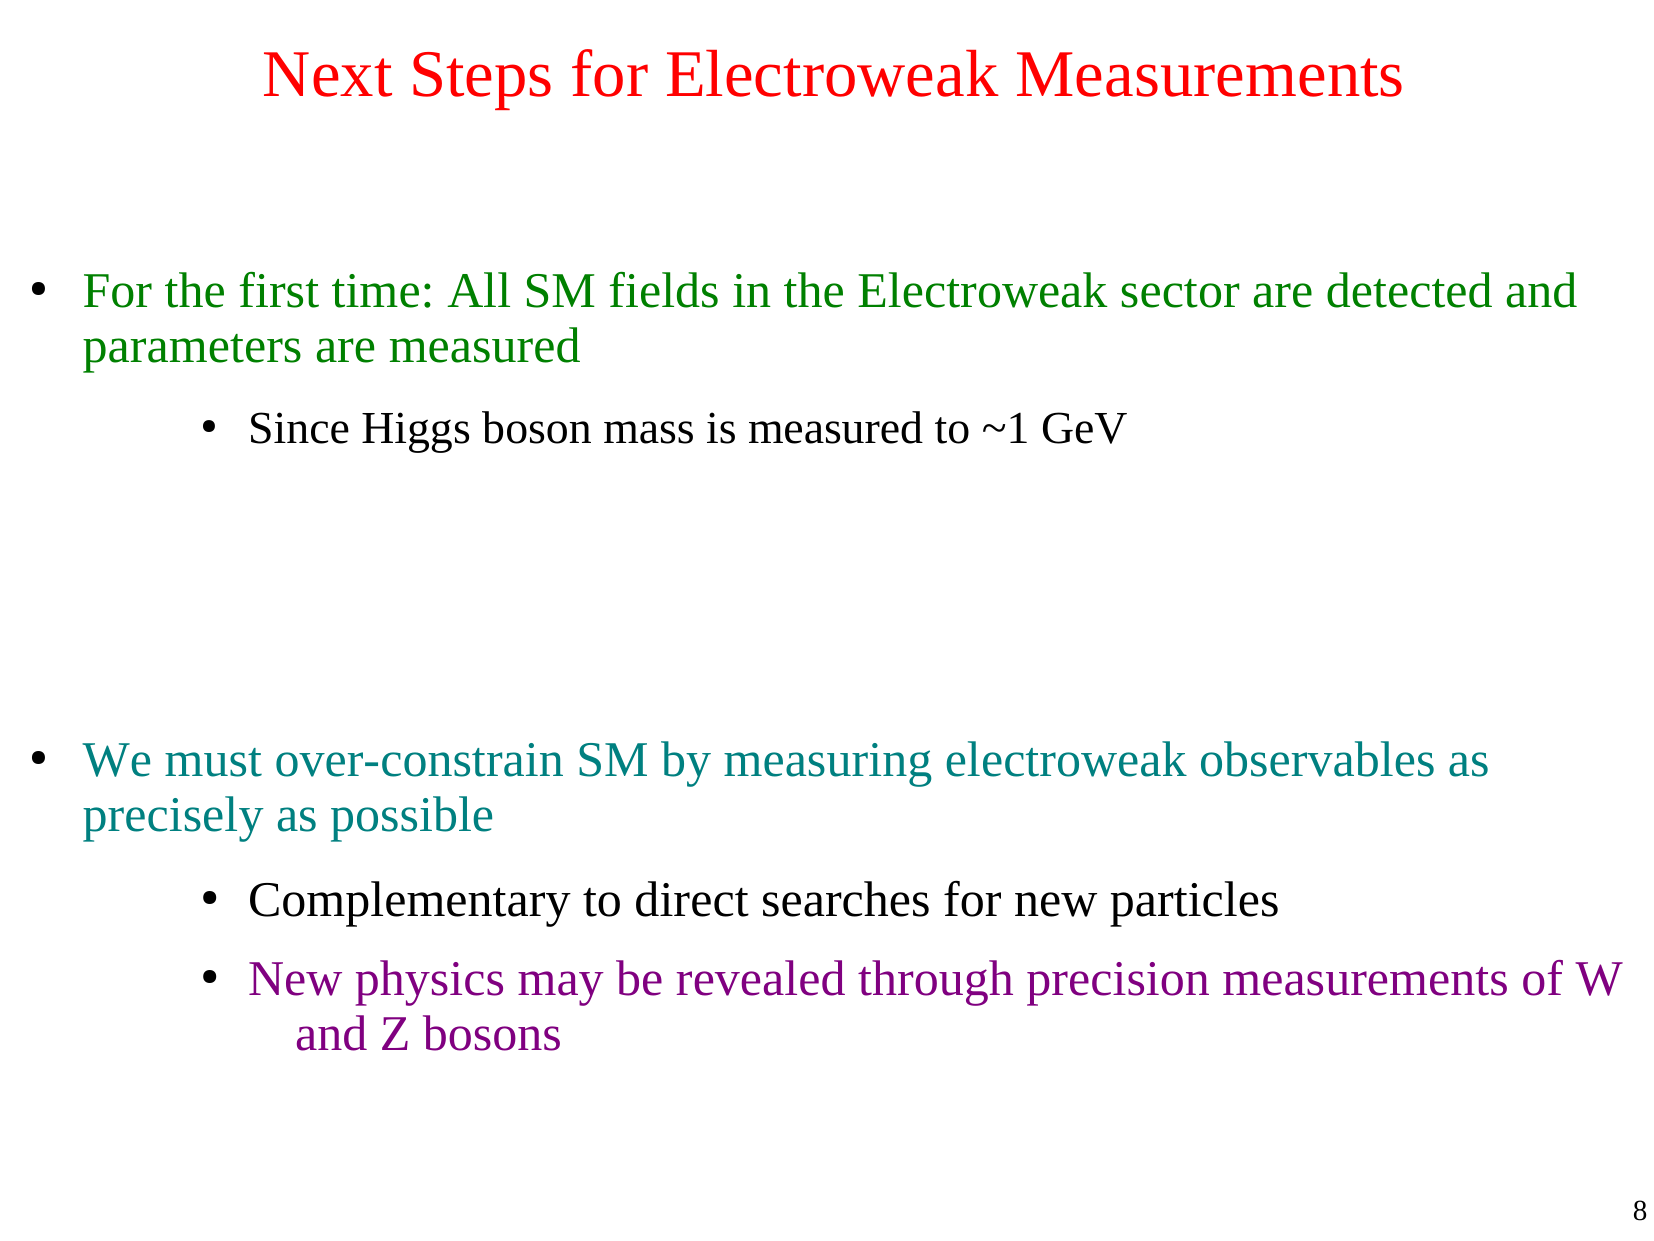

# Next Steps for Electroweak Measurements
For the first time: All SM fields in the Electroweak sector are detected and parameters are measured
Since Higgs boson mass is measured to ~1 GeV
We must over-constrain SM by measuring electroweak observables as precisely as possible
Complementary to direct searches for new particles
New physics may be revealed through precision measurements of W and Z bosons
8